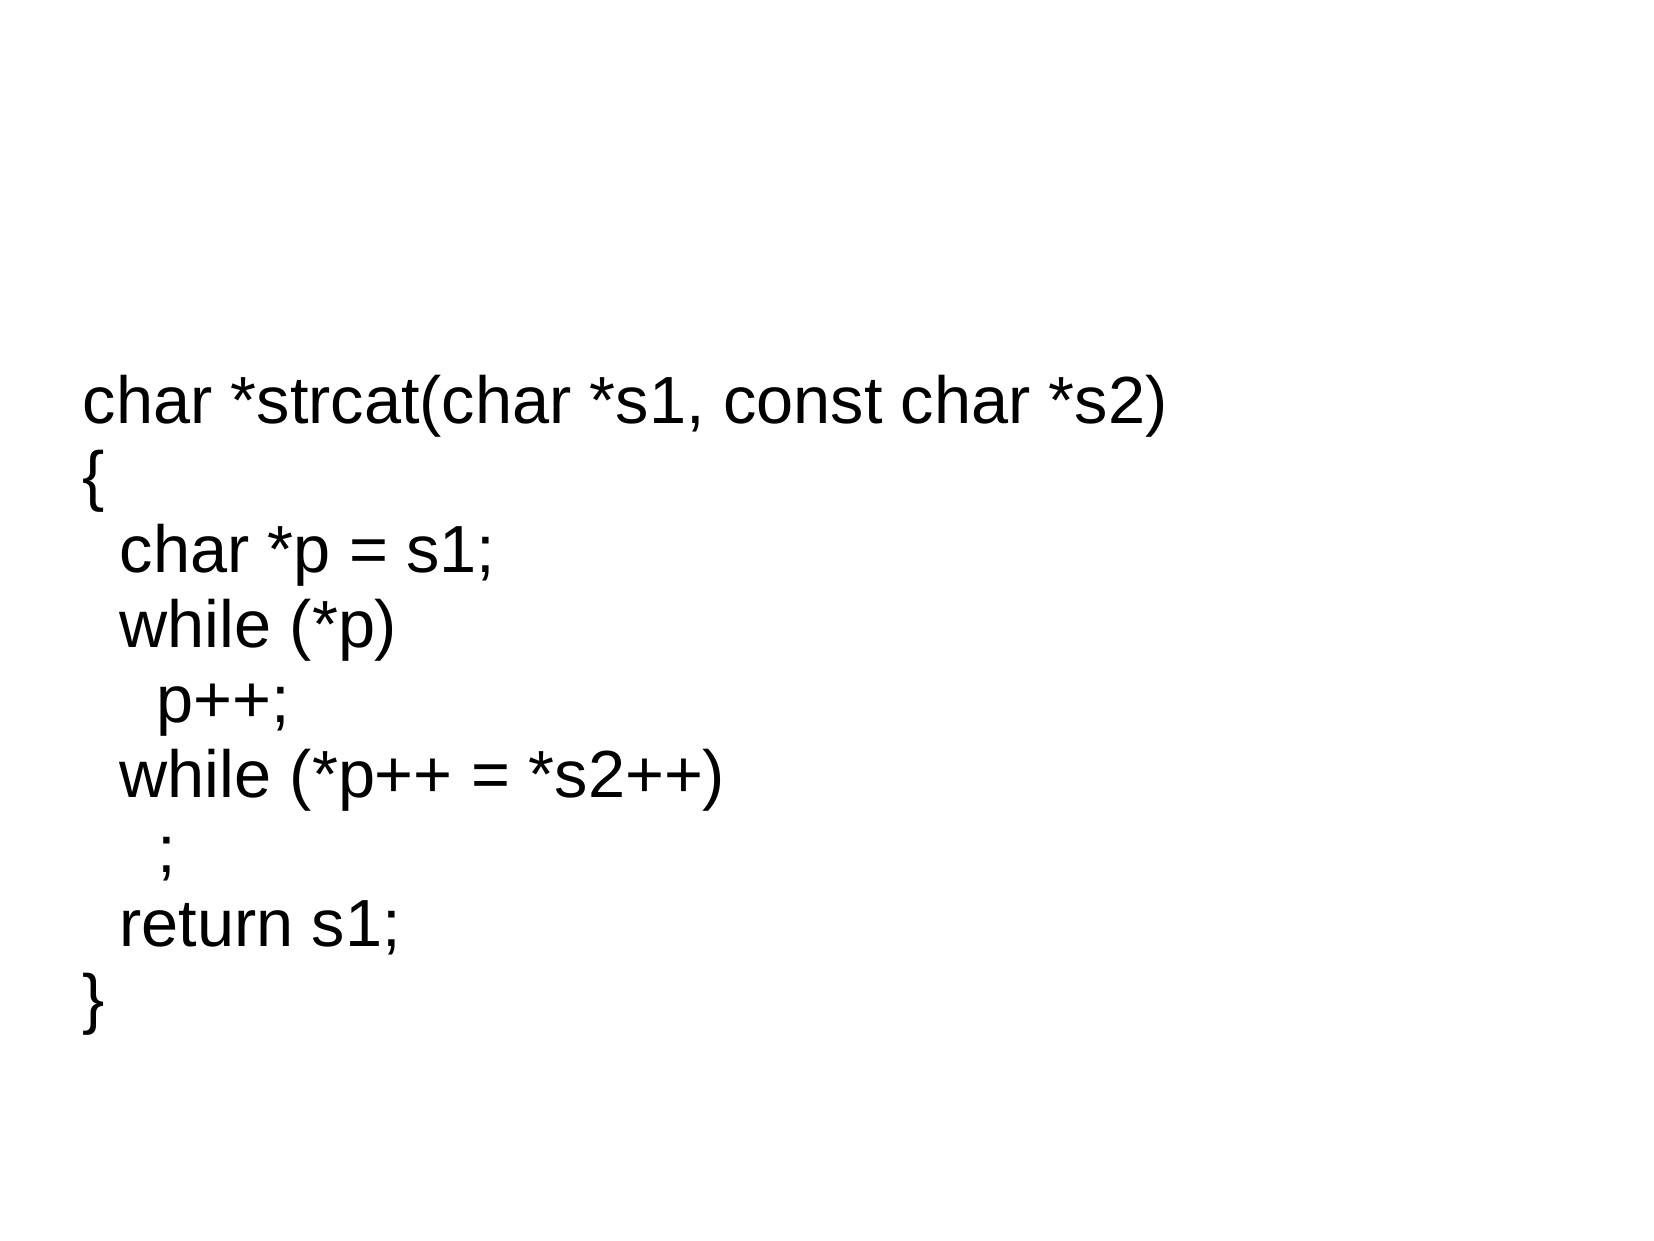

char *strcat(char *s1, const char *s2)
{
 char *p = s1;
 while (*p)
 p++;
 while (*p++ = *s2++)
	;
 return s1;
}